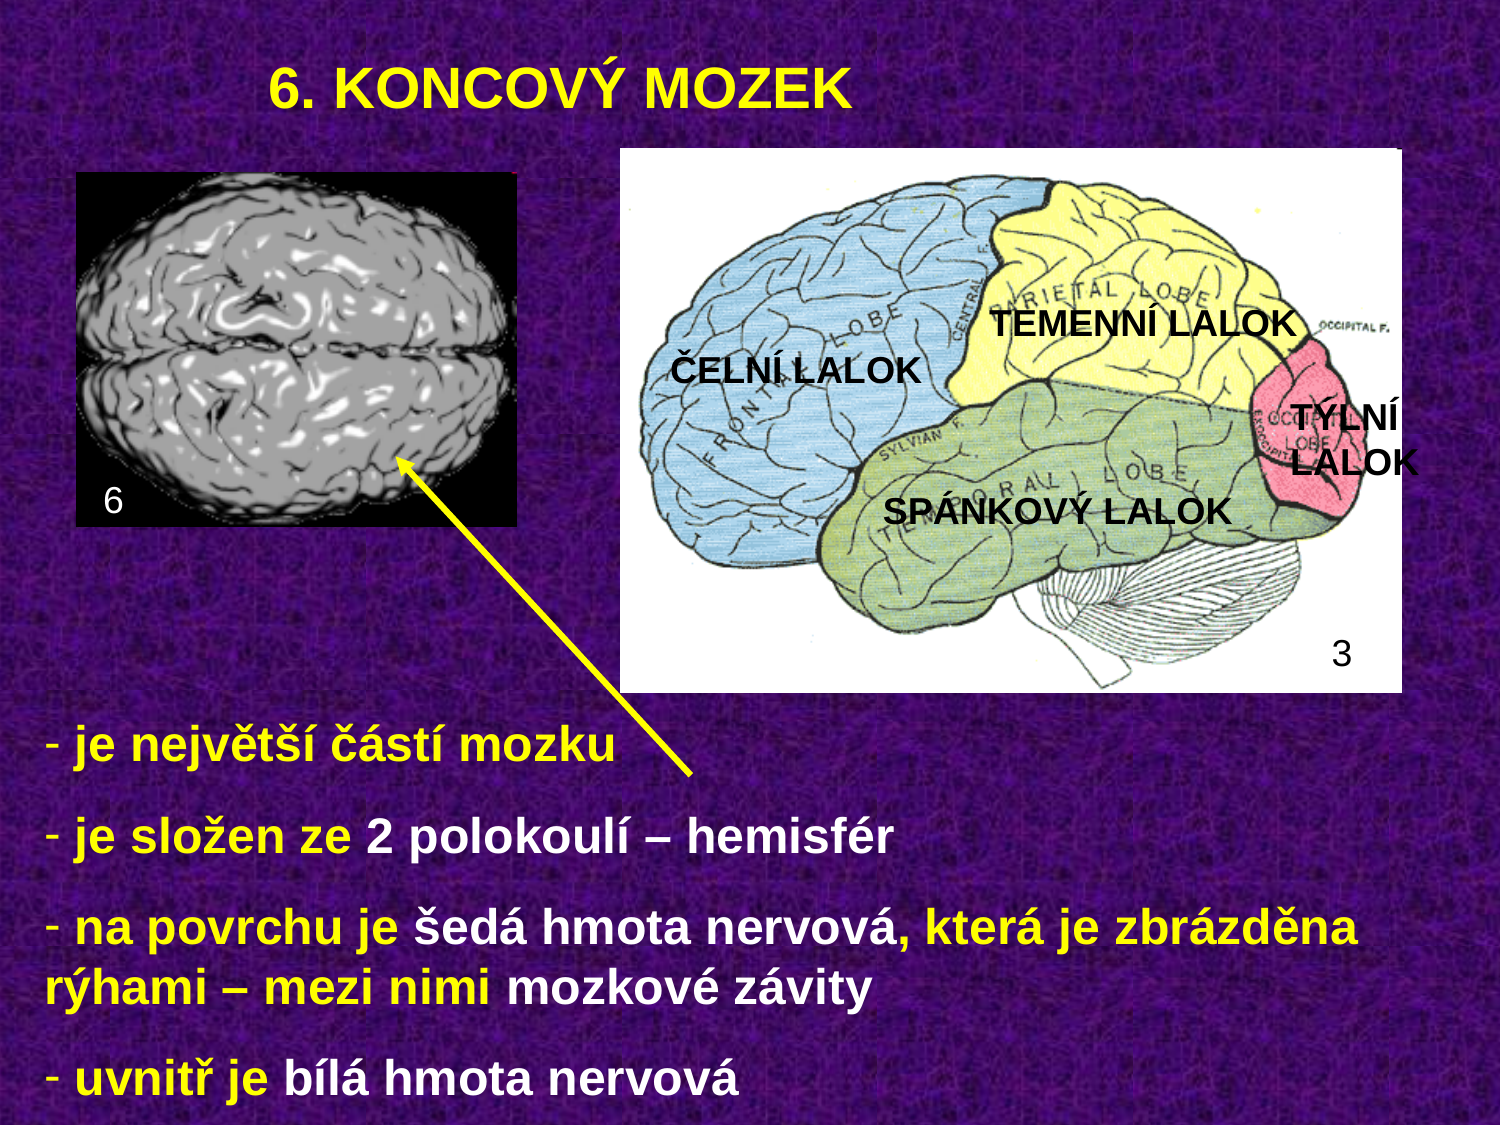

6. KONCOVÝ MOZEK
TEMENNÍ LALOK
ČELNÍ LALOK
TÝLNÍ LALOK
6
SPÁNKOVÝ LALOK
3
 je největší částí mozku
 je složen ze 2 polokoulí – hemisfér
 na povrchu je šedá hmota nervová, která je zbrázděna rýhami – mezi nimi mozkové závity
 uvnitř je bílá hmota nervová